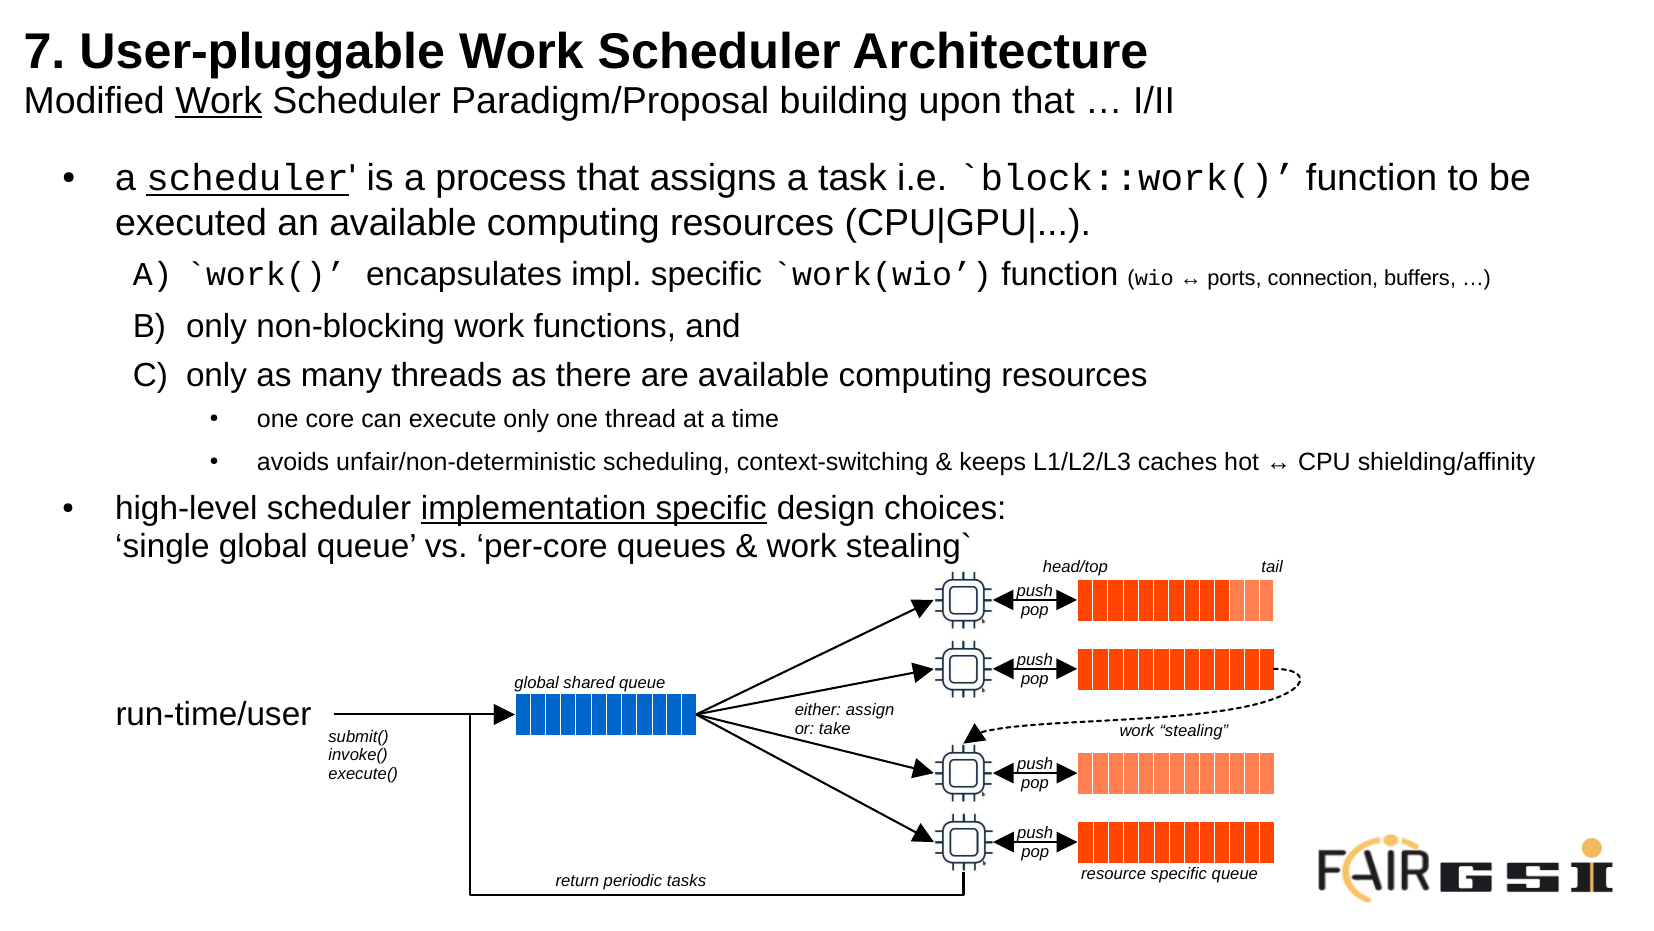

7. User-pluggable Work Scheduler Architecture
Modified Work Scheduler Paradigm/Proposal building upon that … I/II
# a scheduler' is a process that assigns a task i.e. `block::work()’ function to be executed an available computing resources (CPU|GPU|...).
`work()’ encapsulates impl. specific `work(wio’) function (wio ↔ ports, connection, buffers, …)
only non-blocking work functions, and
only as many threads as there are available computing resources
one core can execute only one thread at a time
avoids unfair/non-deterministic scheduling, context-switching & keeps L1/L2/L3 caches hot ↔ CPU shielding/affinity
high-level scheduler implementation specific design choices:
‘single global queue’ vs. ‘per-core queues & work stealing`
head/top
tail
| | | | | | | | | | | | | |
| --- | --- | --- | --- | --- | --- | --- | --- | --- | --- | --- | --- | --- |
| | | | | | | | | | | | | |
| --- | --- | --- | --- | --- | --- | --- | --- | --- | --- | --- | --- | --- |
global shared queue
run-time/user
| | | | | | | | | | | | |
| --- | --- | --- | --- | --- | --- | --- | --- | --- | --- | --- | --- |
either: assign
or: take
work “stealing”
submit()
invoke()
execute()
| | | | | | | | | | | | | |
| --- | --- | --- | --- | --- | --- | --- | --- | --- | --- | --- | --- | --- |
| | | | | | | | | | | | | |
| --- | --- | --- | --- | --- | --- | --- | --- | --- | --- | --- | --- | --- |
resource specific queue
return periodic tasks